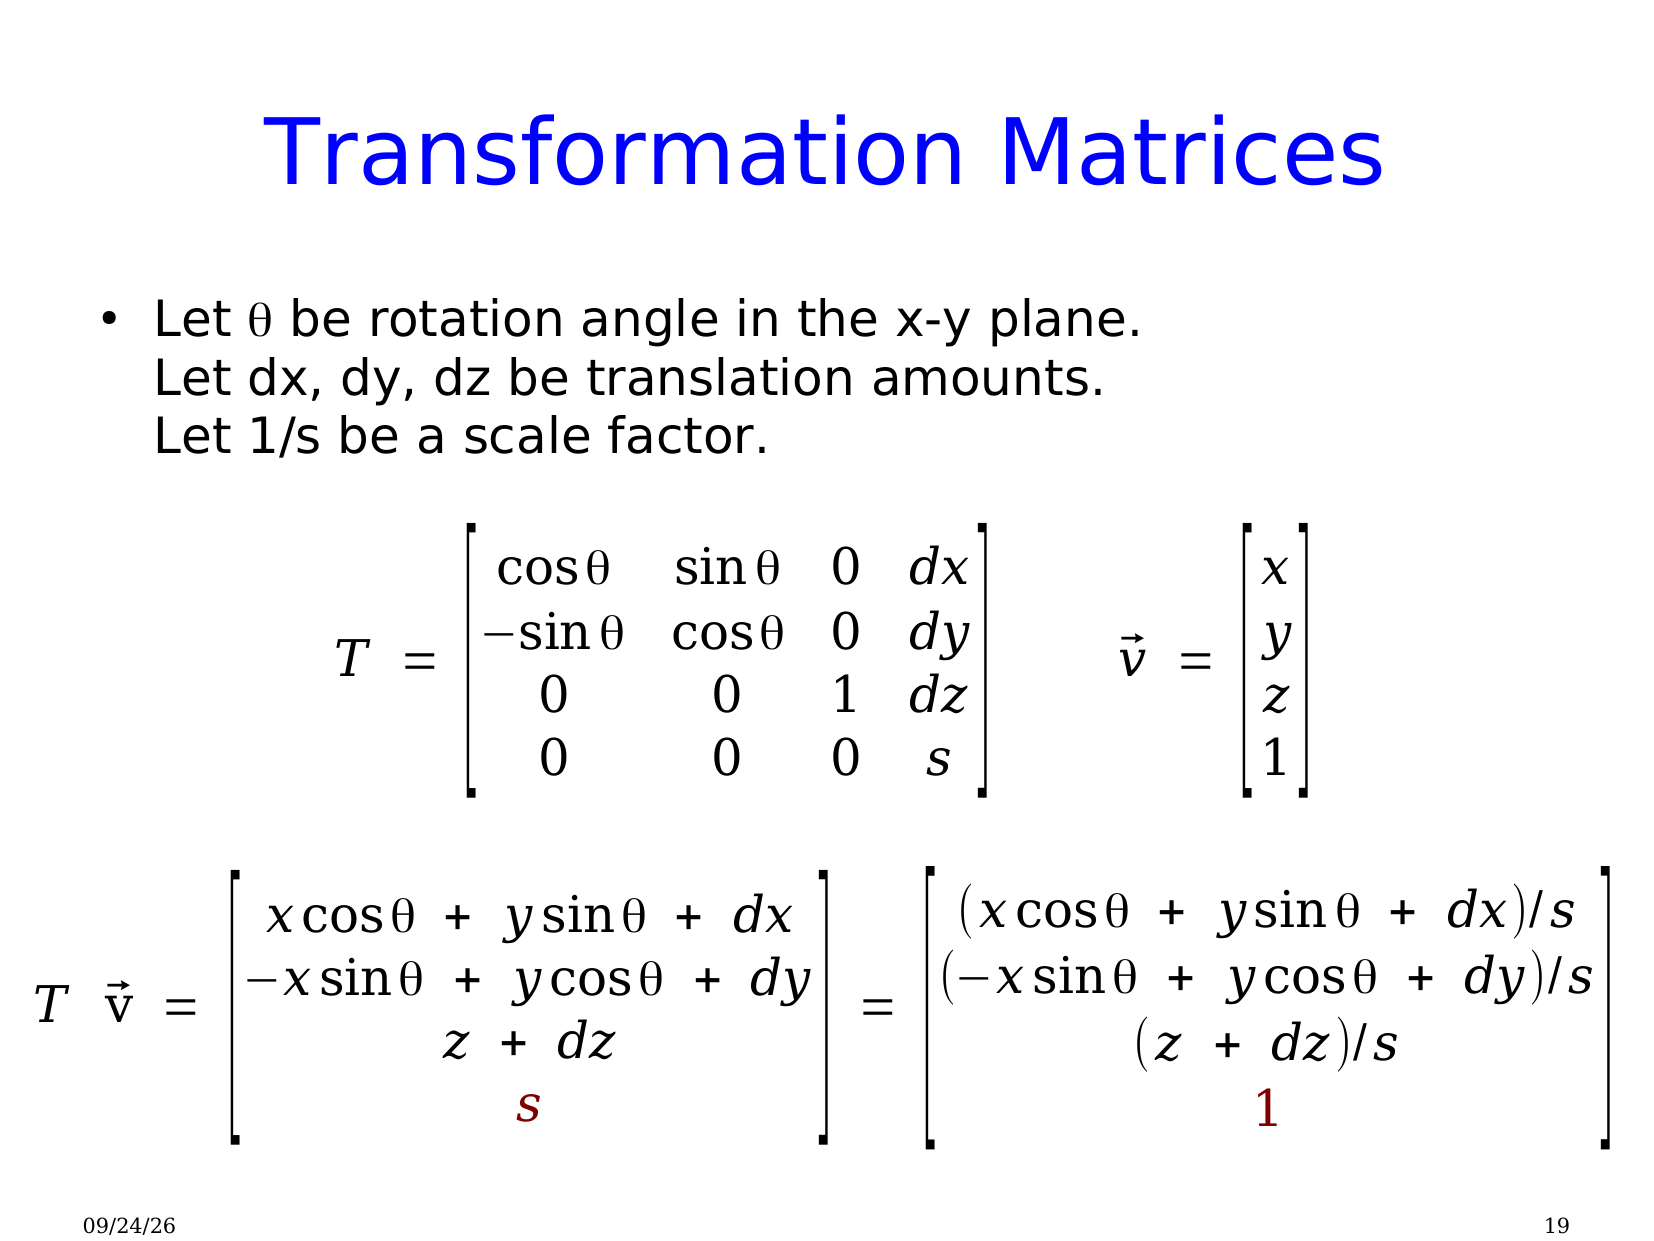

# Transformation Matrices
Let q be rotation angle in the x-y plane.
Let dx, dy, dz be translation amounts.
Let 1/s be a scale factor.
19